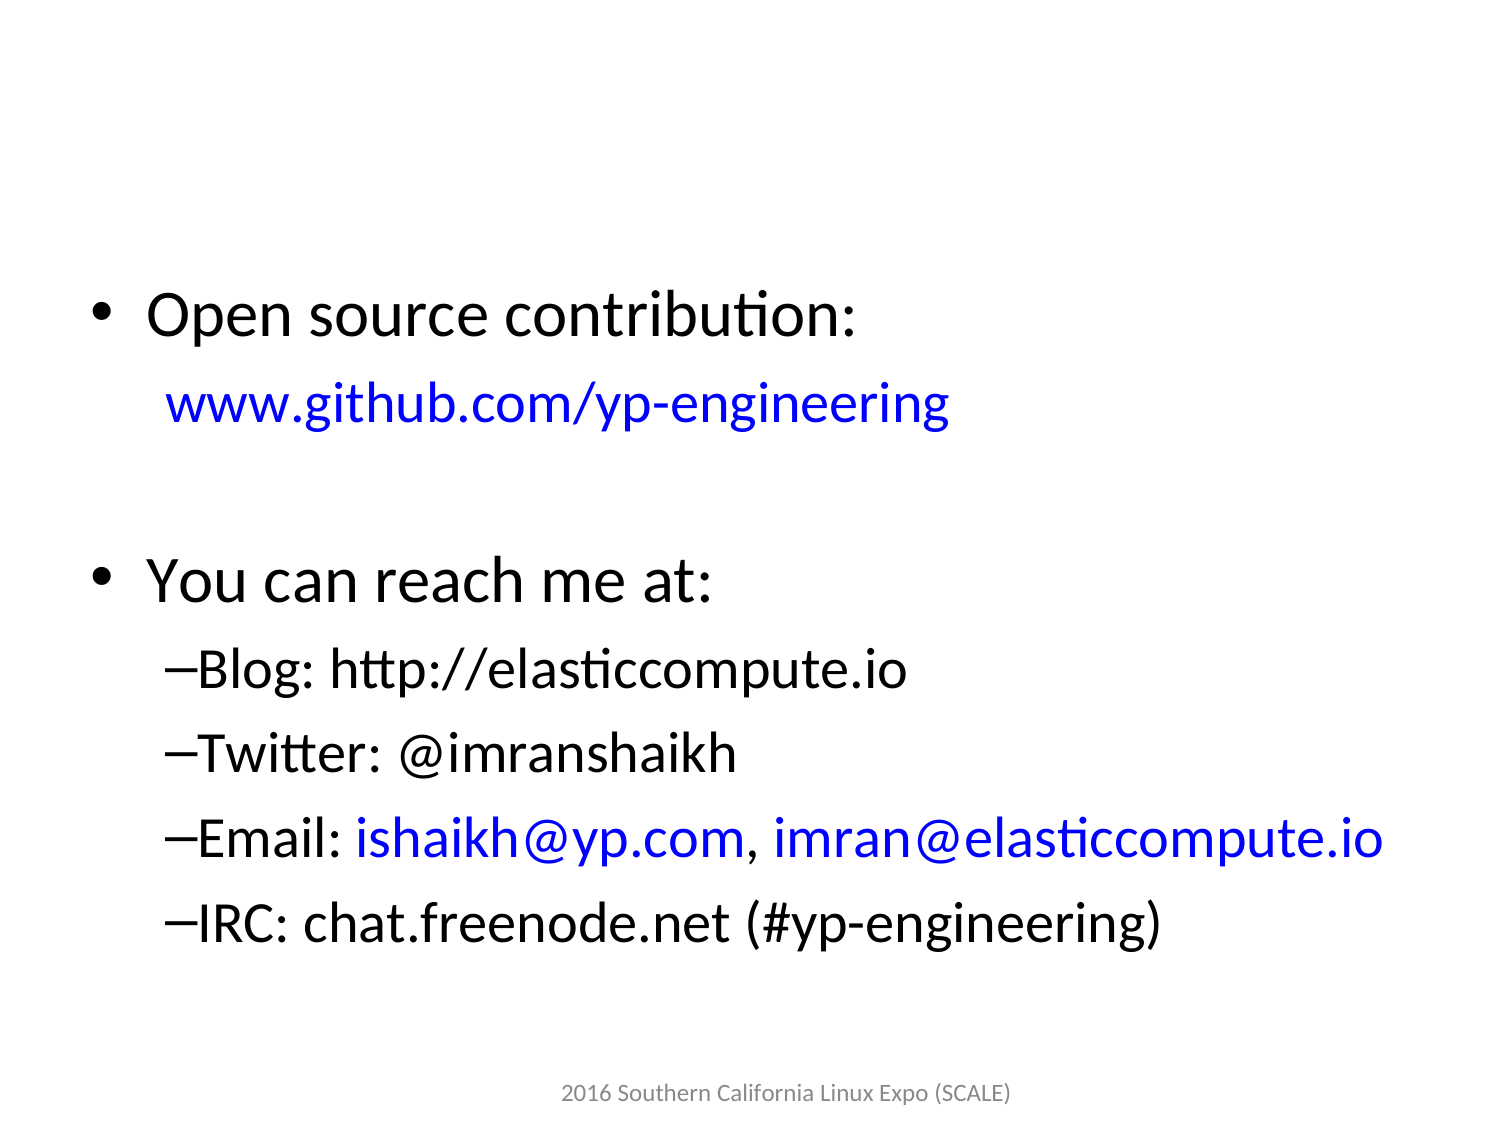

# Open source contribution:
www.github.com/yp-engineering
You can reach me at:
Blog: http://elasticcompute.io
Twitter: @imranshaikh
Email: ishaikh@yp.com, imran@elasticcompute.io
IRC: chat.freenode.net (#yp-engineering)
2016 Southern California Linux Expo (SCALE)